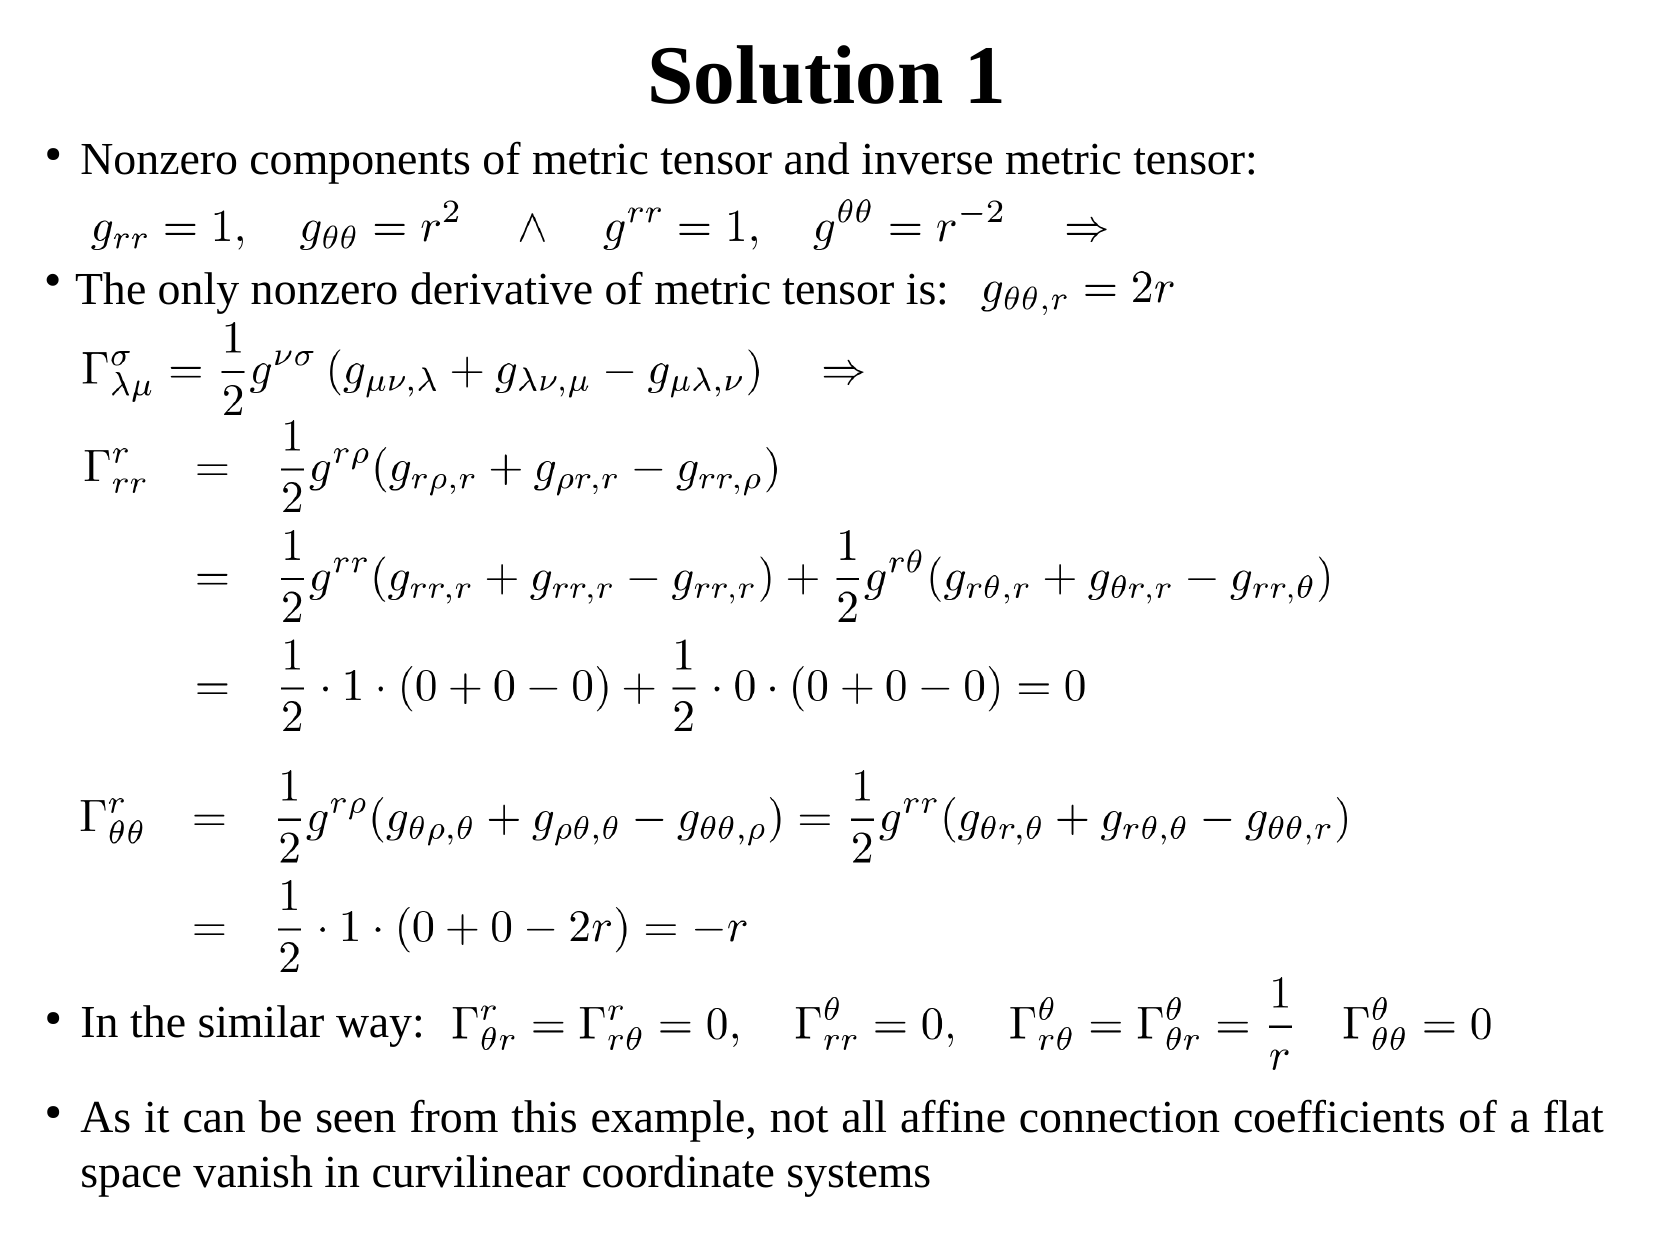

Solution 1
# Nonzero components of metric tensor and inverse metric tensor:
The only nonzero derivative of metric tensor is:
In the similar way:
As it can be seen from this example, not all affine connection coefficients of a flat space vanish in curvilinear coordinate systems